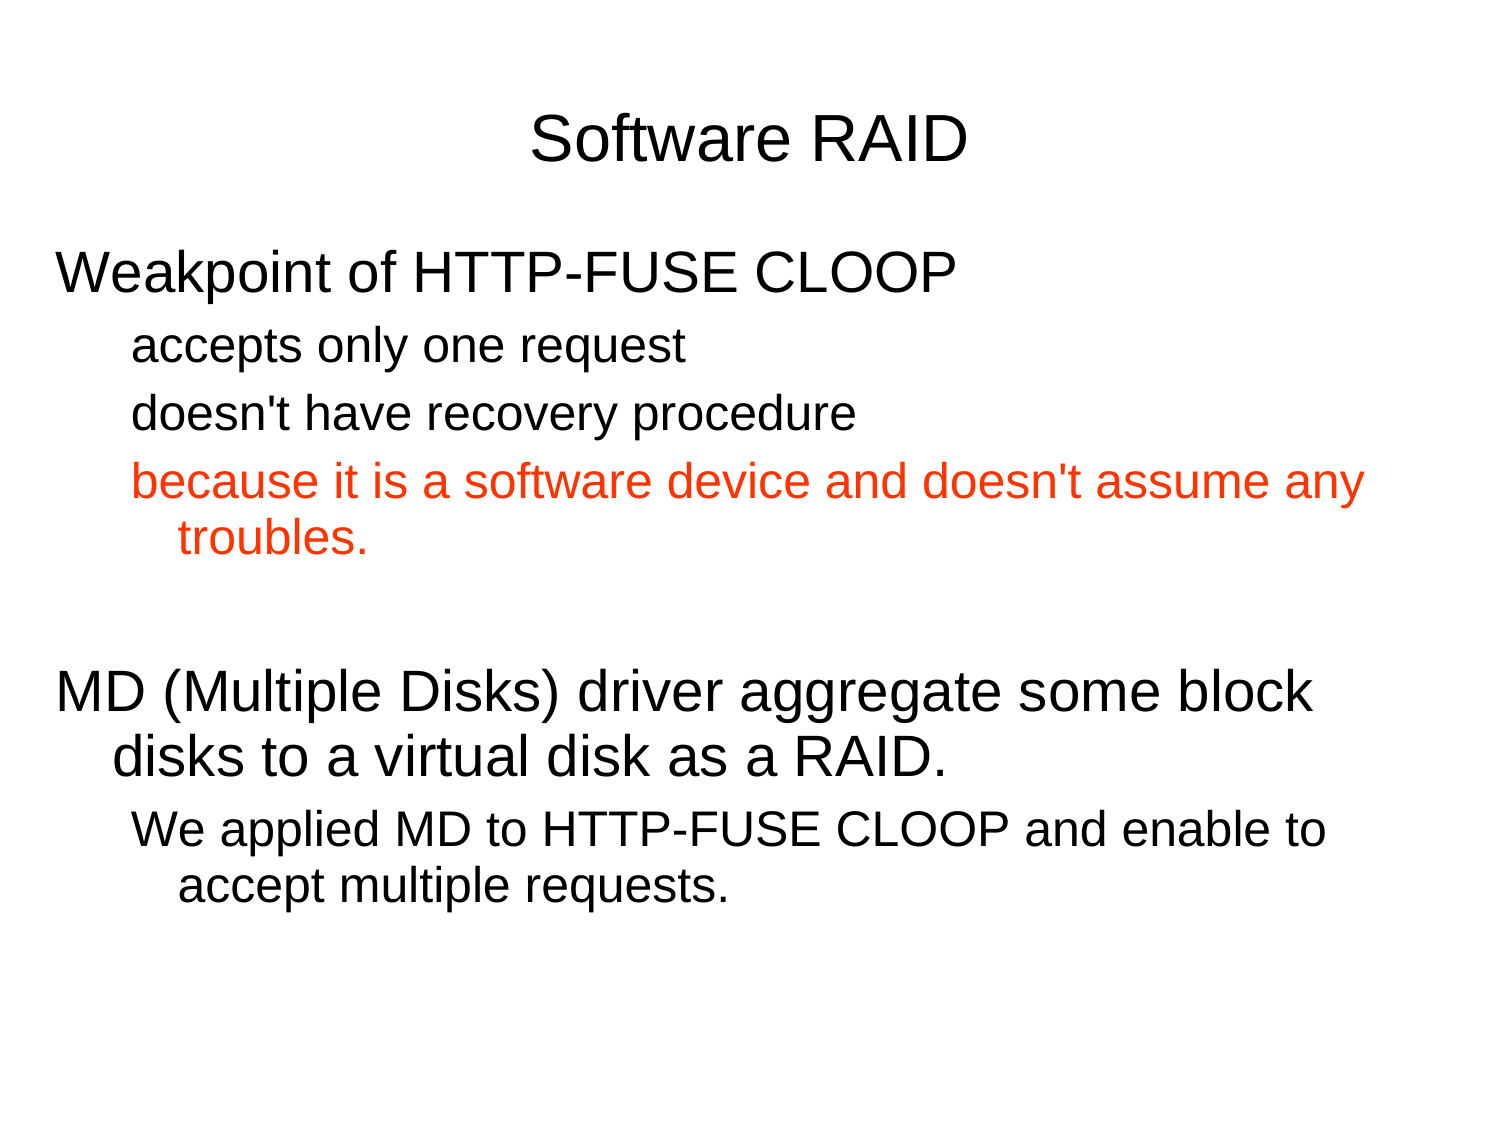

# Software RAID
Weakpoint of HTTP-FUSE CLOOP
accepts only one request
doesn't have recovery procedure
because it is a software device and doesn't assume any troubles.
MD (Multiple Disks) driver aggregate some block disks to a virtual disk as a RAID.
We applied MD to HTTP-FUSE CLOOP and enable to accept multiple requests.